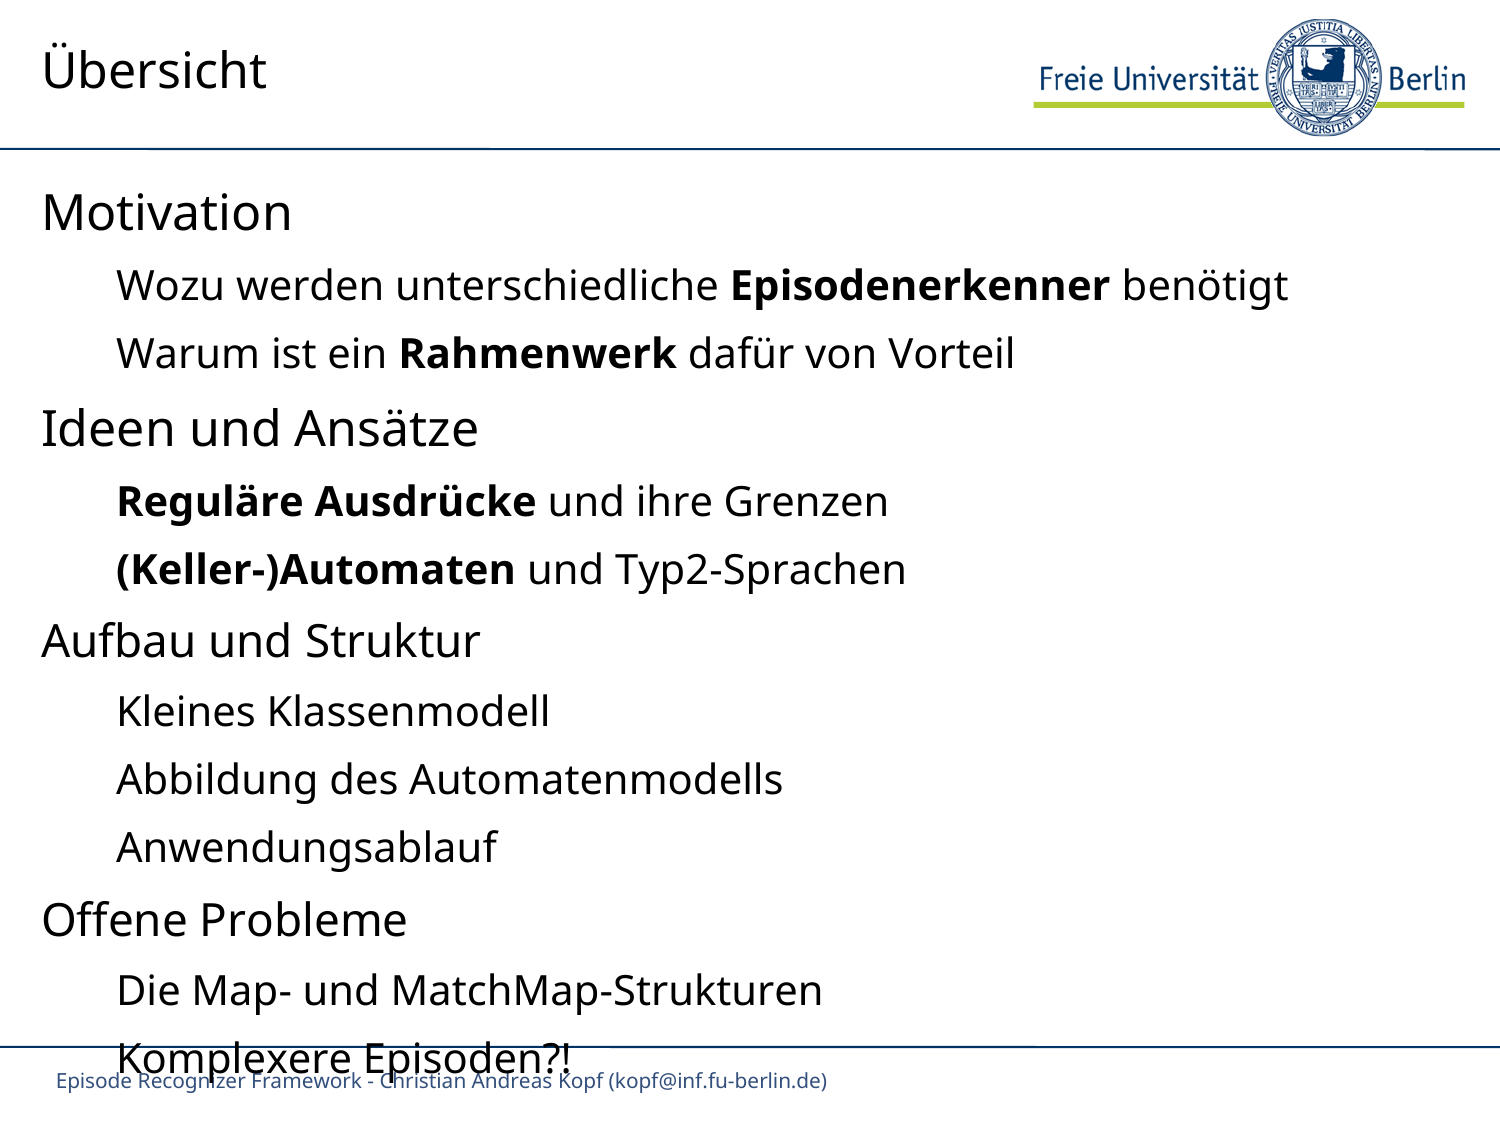

# Übersicht
Motivation
Wozu werden unterschiedliche Episodenerkenner benötigt
Warum ist ein Rahmenwerk dafür von Vorteil
Ideen und Ansätze
Reguläre Ausdrücke und ihre Grenzen
(Keller-)Automaten und Typ2-Sprachen
Aufbau und Struktur
Kleines Klassenmodell
Abbildung des Automatenmodells
Anwendungsablauf
Offene Probleme
Die Map- und MatchMap-Strukturen
Komplexere Episoden?!
Episode Recognizer Framework - Christian Andreas Kopf (kopf@inf.fu-berlin.de)